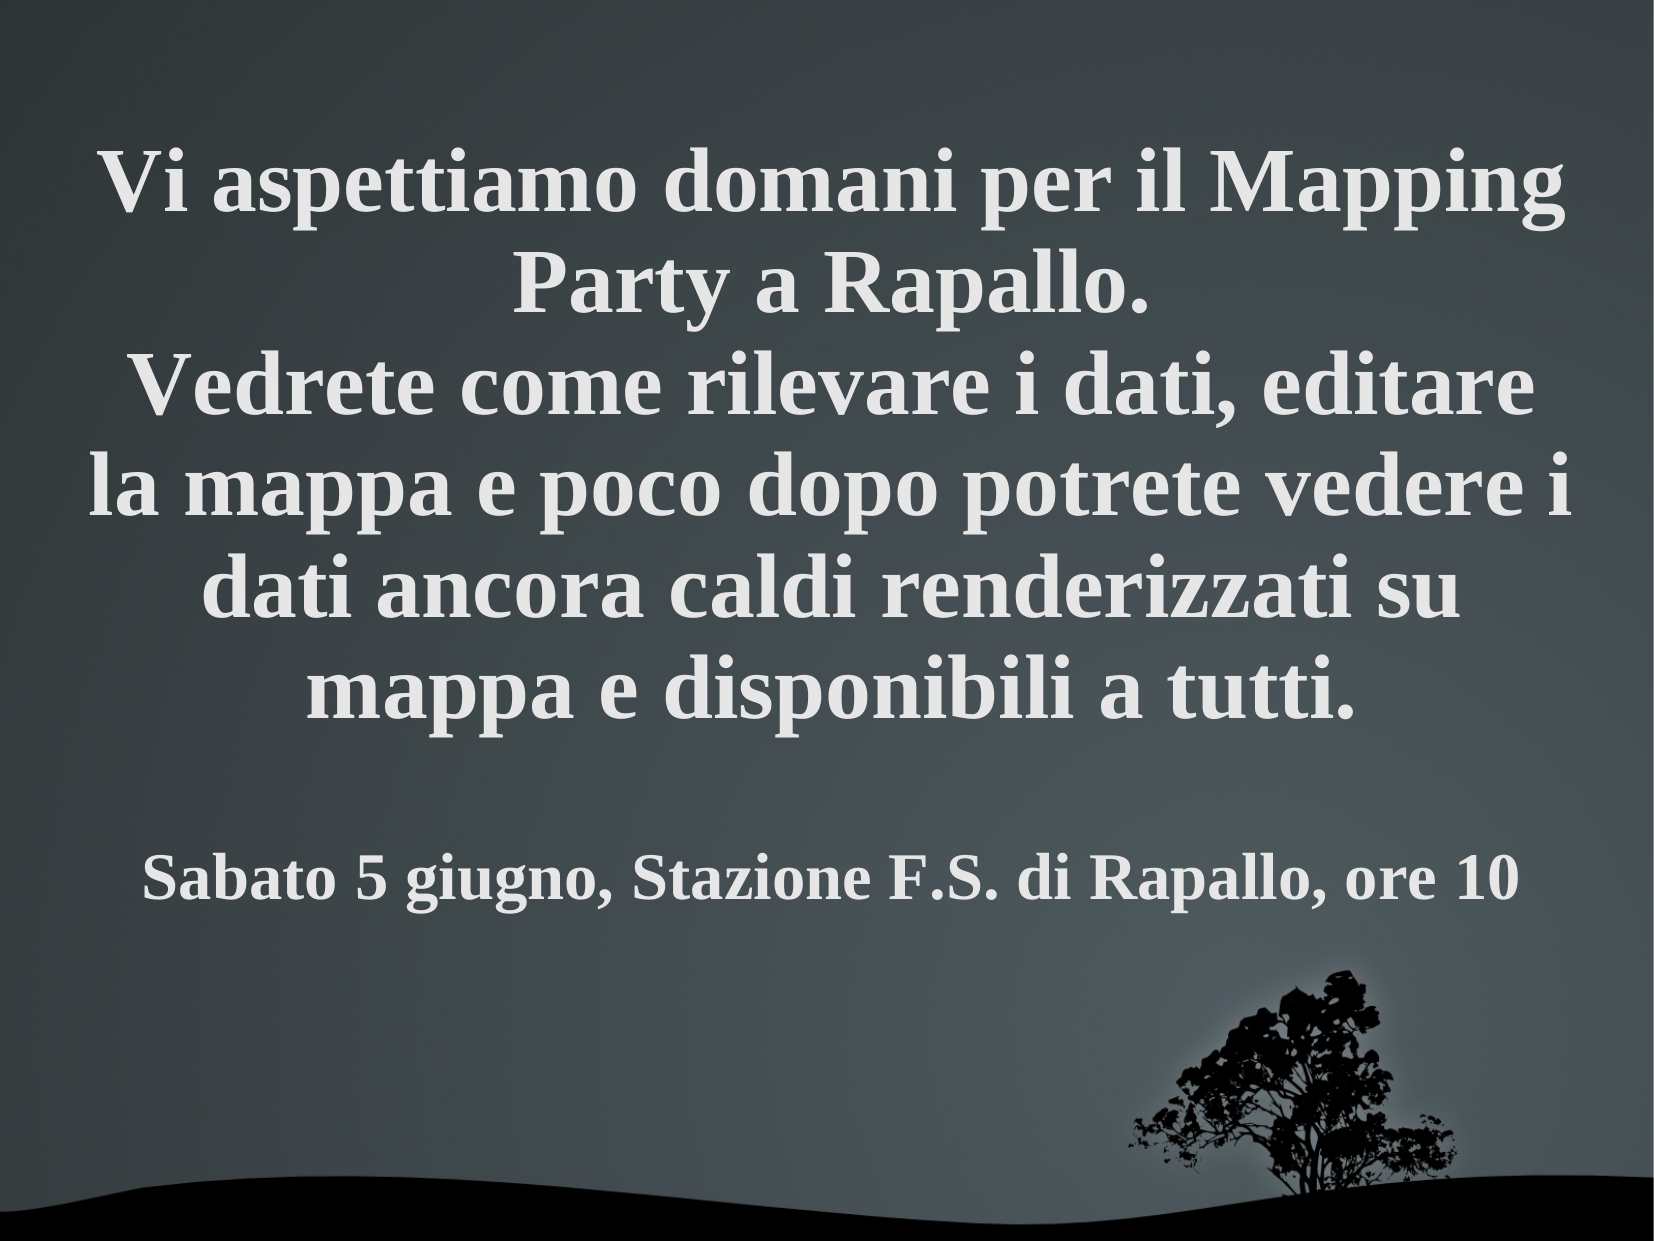

# Vi aspettiamo domani per il Mapping Party a Rapallo. Vedrete come rilevare i dati, editare la mappa e poco dopo potrete vedere i dati ancora caldi renderizzati su mappa e disponibili a tutti. Sabato 5 giugno, Stazione F.S. di Rapallo, ore 10